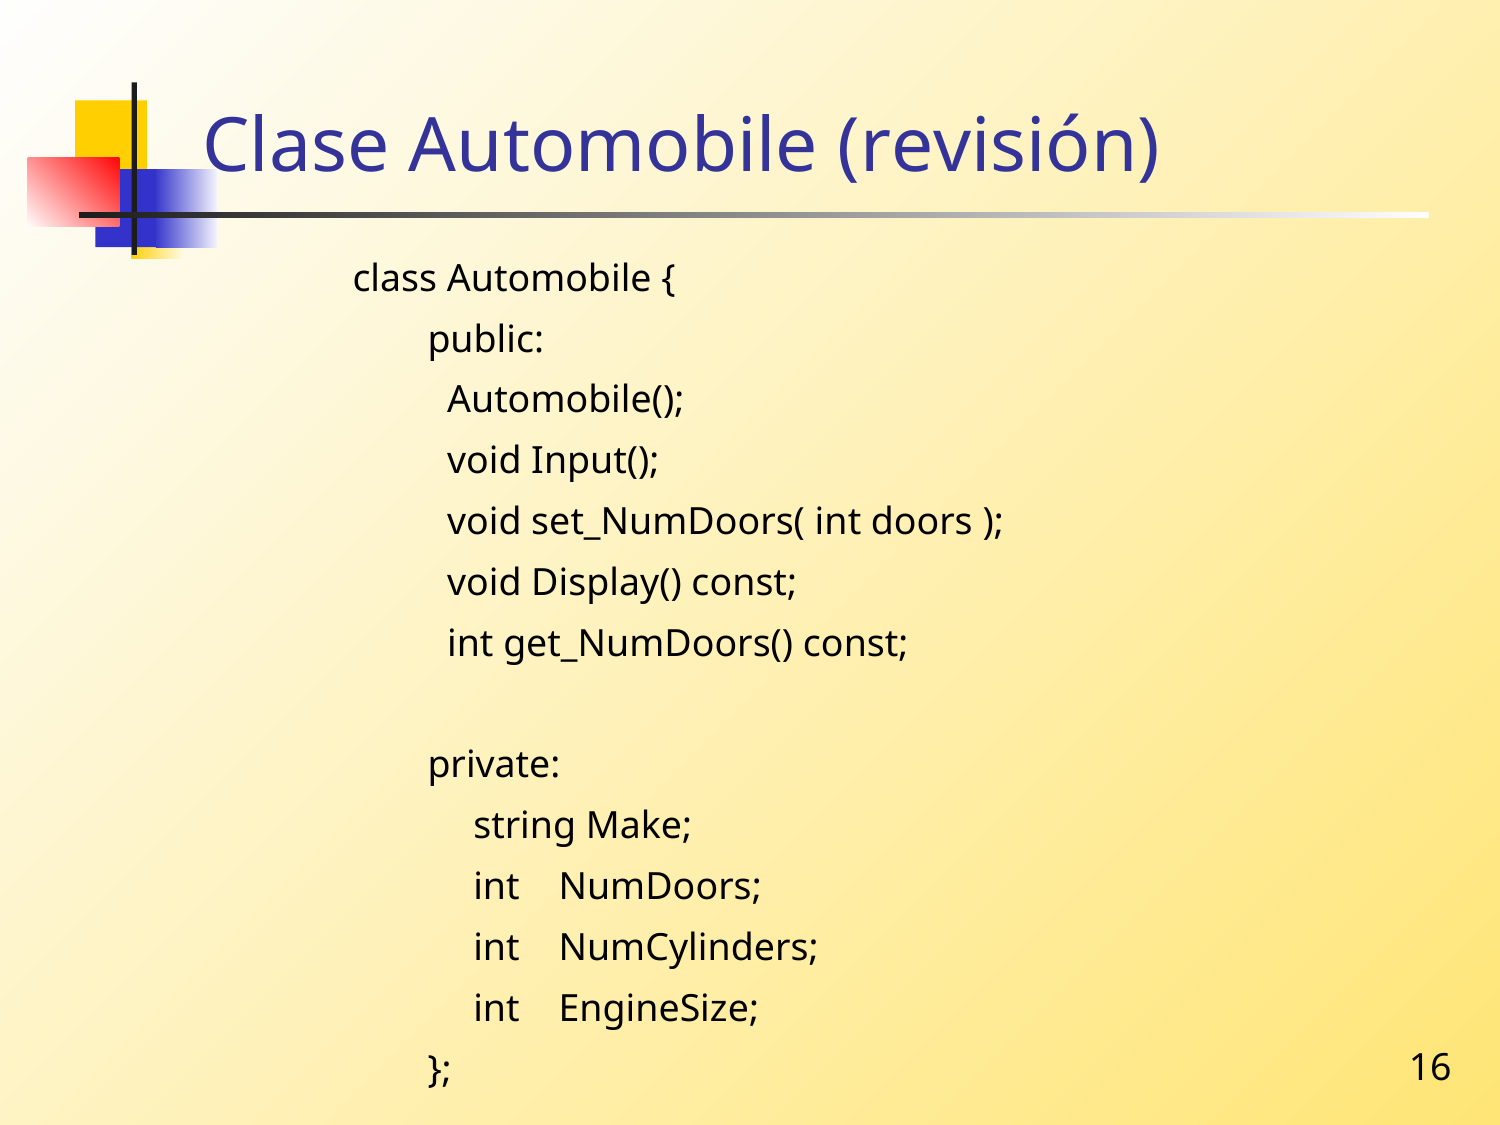

# Clase Automobile (revisión)‏
class Automobile {
public:
 Automobile();
 void Input();
 void set_NumDoors( int doors );
 void Display() const;
 int get_NumDoors() const;
private:
	string Make;
	int NumDoors;
	int NumCylinders;
	int EngineSize;
};
16